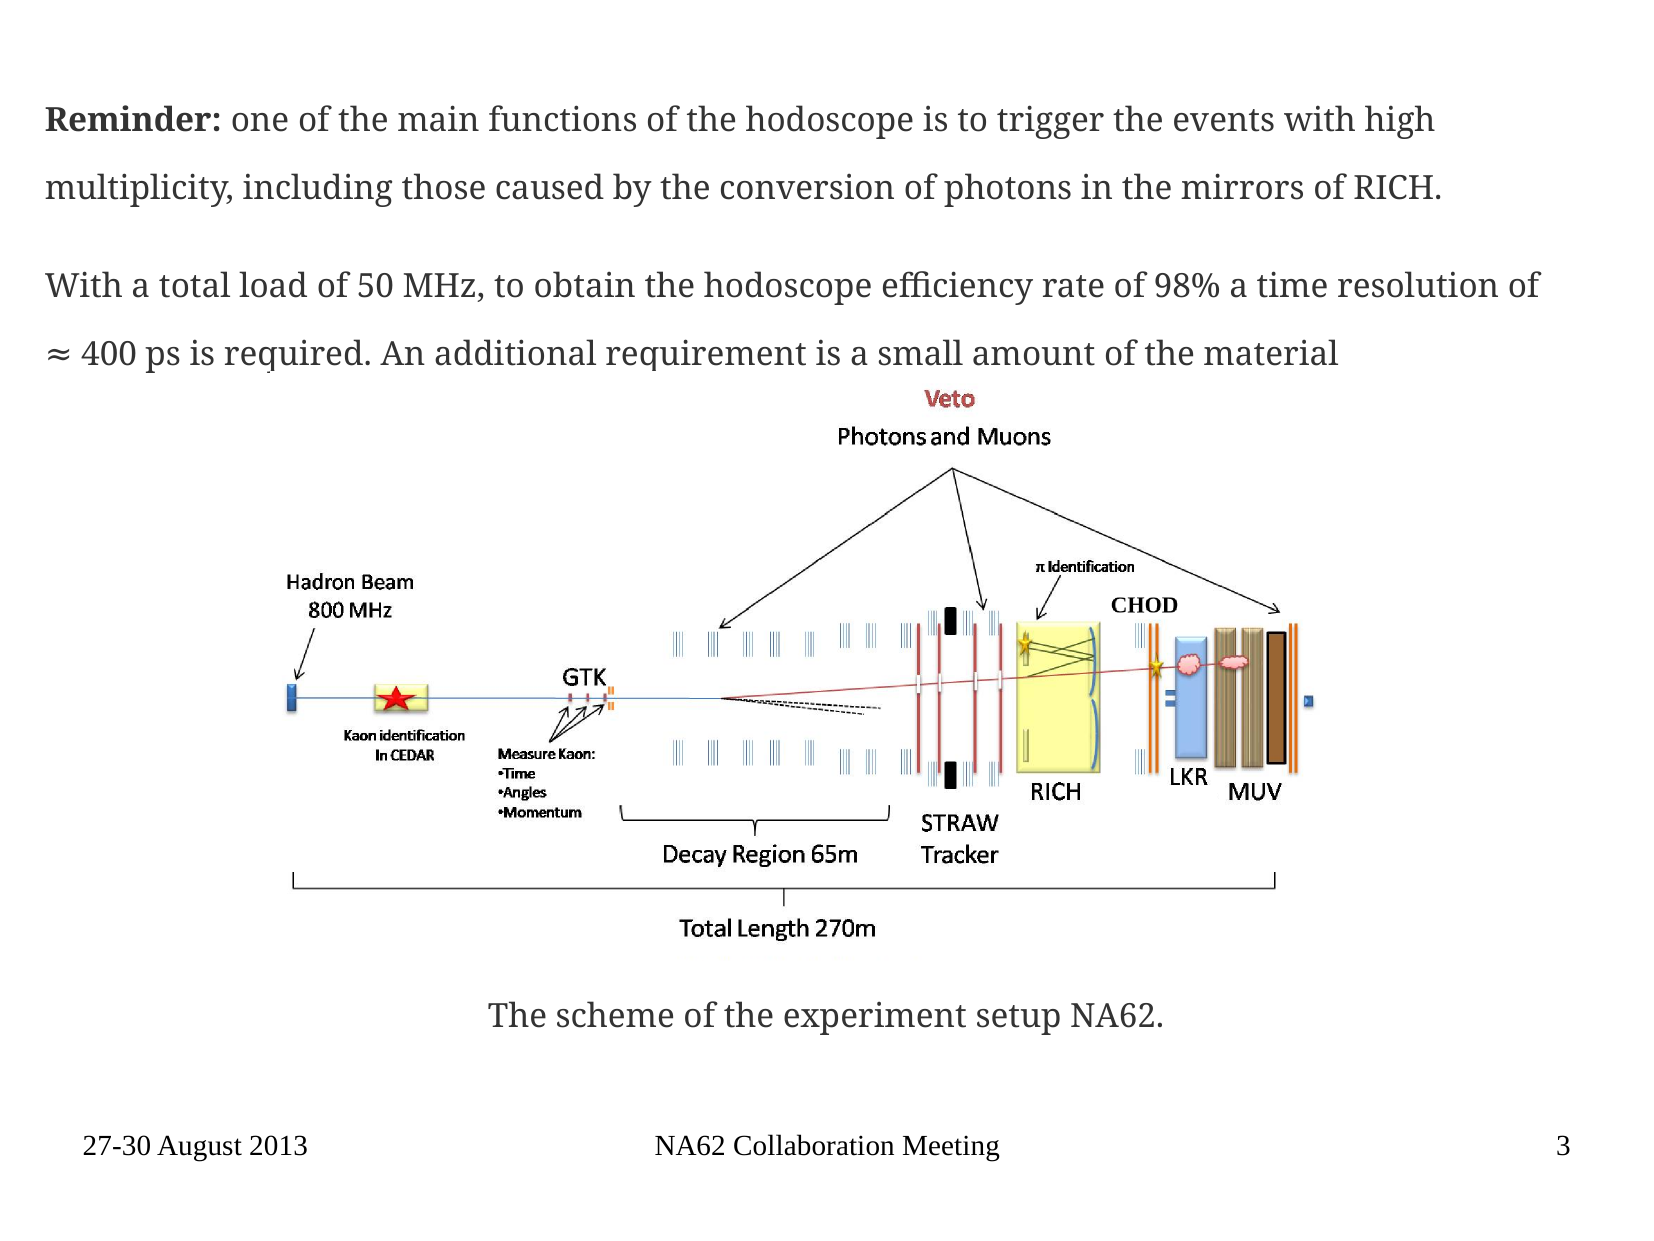

Reminder: one of the main functions of the hodoscope is to trigger the events with high multiplicity, including those caused by the conversion of photons in the mirrors of RICH.
With a total load of 50 MHz, to obtain the hodoscope efficiency rate of 98% a time resolution of ≈ 400 ps is required. An additional requirement is a small amount of the material
The scheme of the experiment setup NA62.
27-30 August 2013
NA62 Collaboration Meeting
3